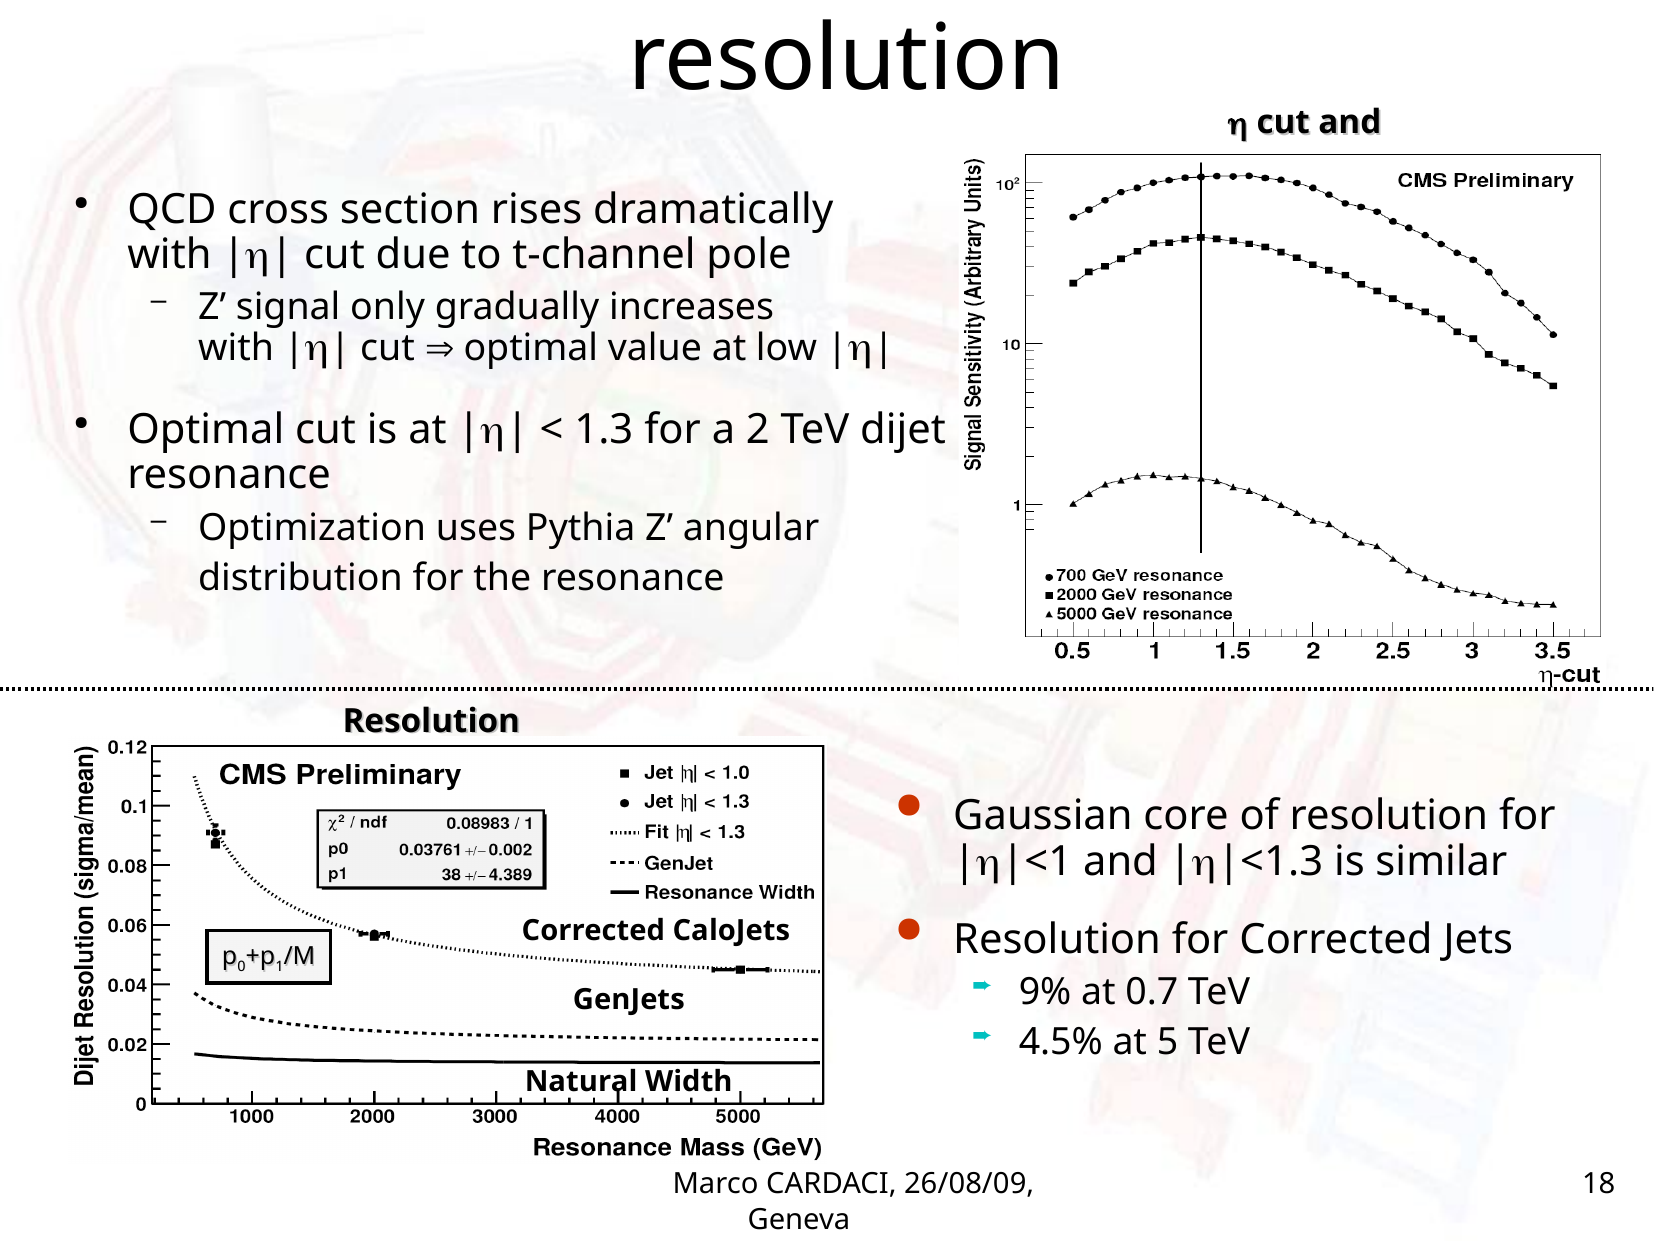

Resonances:  cut & mass resolution
 cut and sensitivity
 cut and cross section
# QCD cross section rises dramatically with || cut due to t-channel pole
Z’ signal only gradually increases
with || cut  optimal value at low ||
Optimal cut is at || < 1.3 for a 2 TeV dijet resonance
Optimization uses Pythia Z’ angular
distribution for the resonance
Resolution
p0+p1/M
Gaussian core of resolution for
||<1 and ||<1.3 is similar
Resolution for Corrected Jets
9% at 0.7 TeV
4.5% at 5 TeV
Corrected CaloJets
GenJets
Natural Width
Marco CARDACI, 26/08/09, Geneva
18